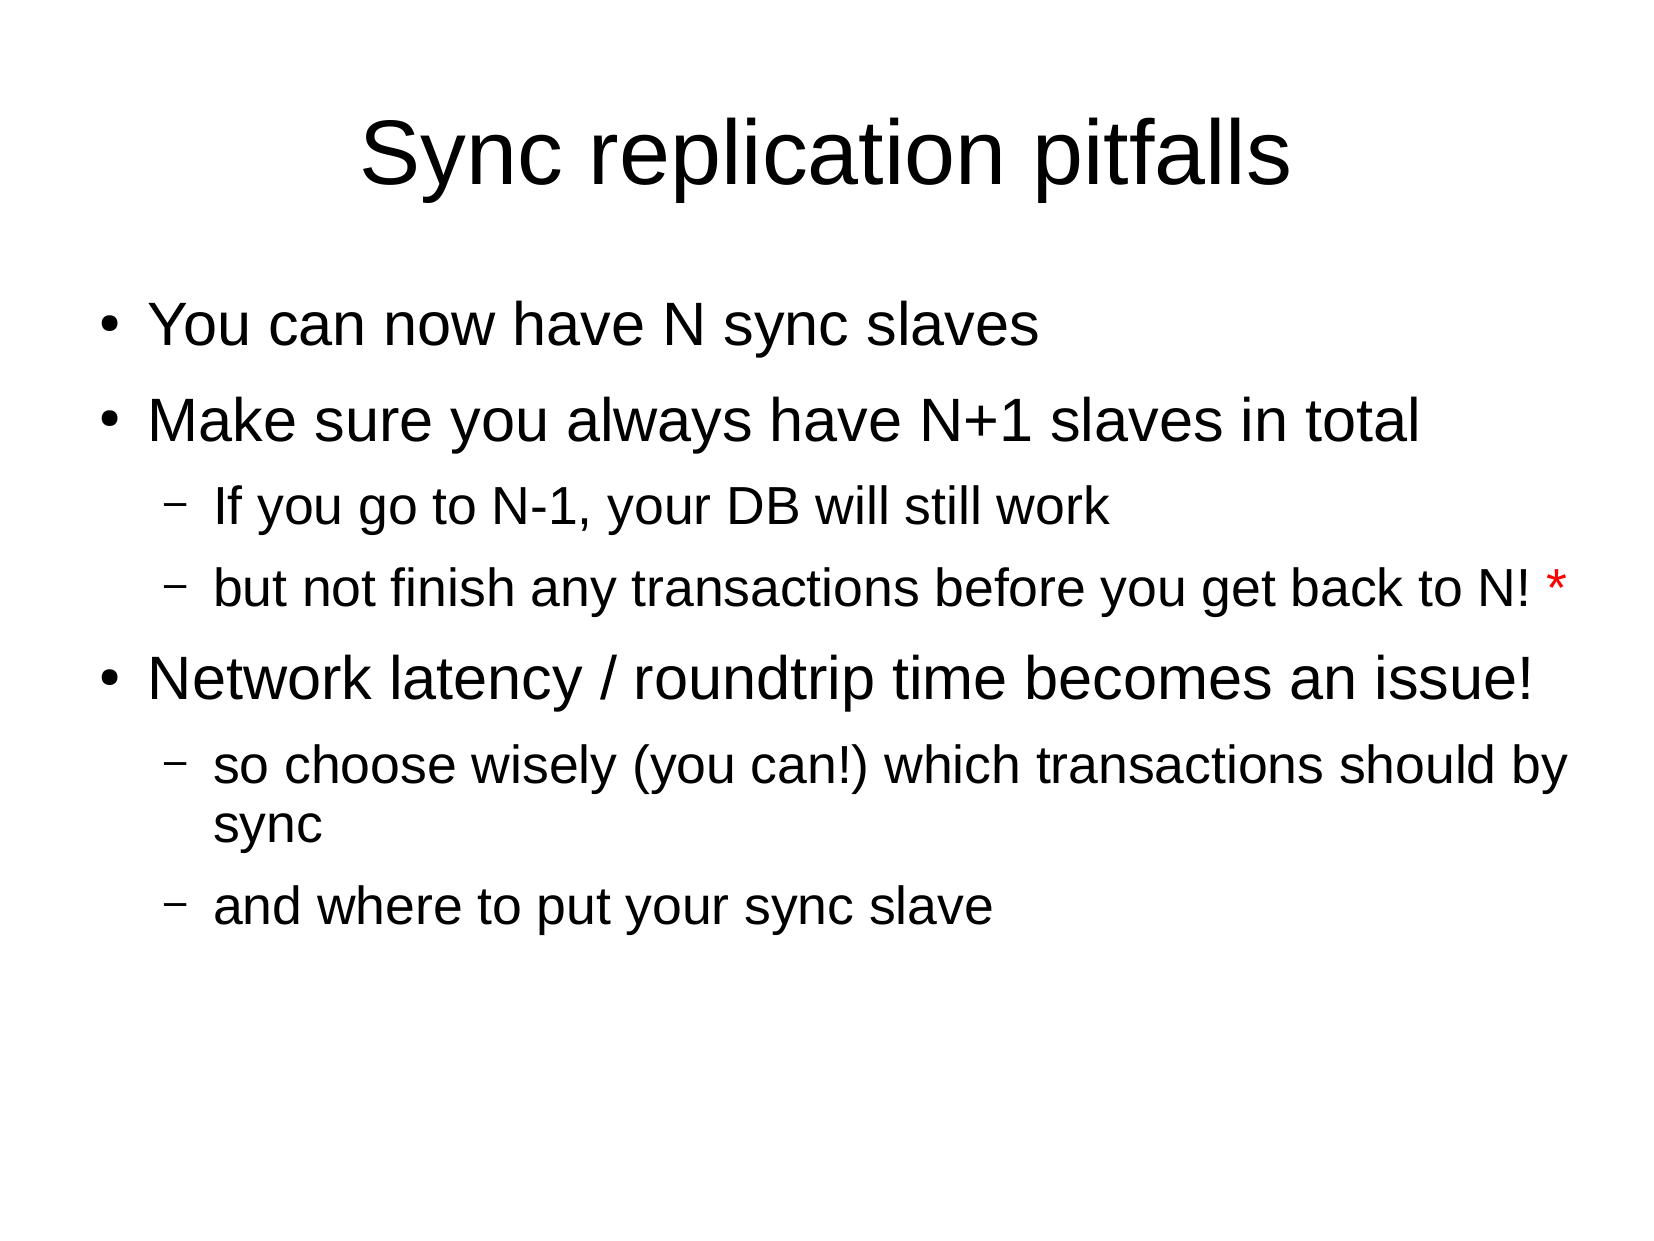

# Sync replication pitfalls
You can now have N sync slaves
Make sure you always have N+1 slaves in total
If you go to N-1, your DB will still work
but not finish any transactions before you get back to N! *
Network latency / roundtrip time becomes an issue!
so choose wisely (you can!) which transactions should by sync
and where to put your sync slave